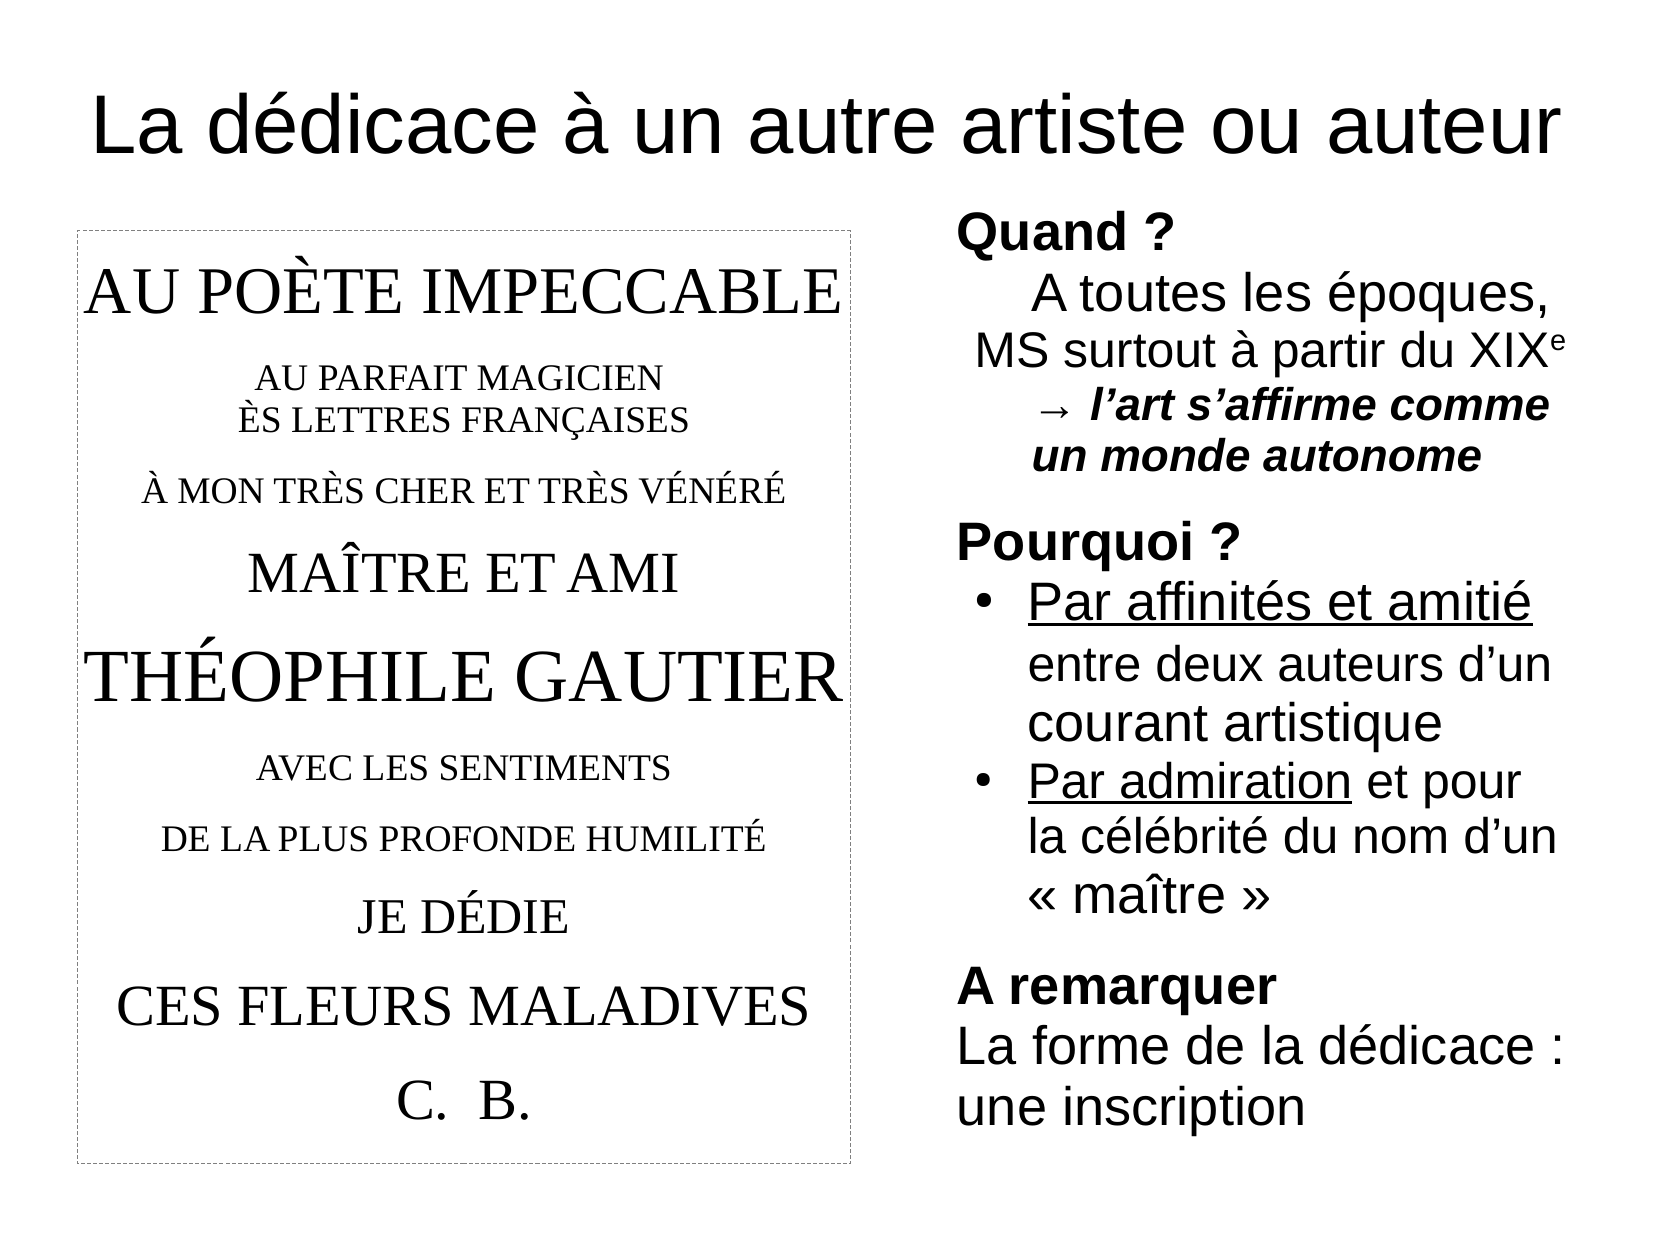

# La dédicace à un autre artiste ou auteur
Quand ?
A toutes les époques,
MS surtout à partir du XIXe
→ l’art s’affirme comme un monde autonome
Pourquoi ?
Par affinités et amitié entre deux auteurs d’un courant artistique
Par admiration et pour la célébrité du nom d’un « maître »
A remarquer
La forme de la dédicace : une inscription
AU POÈTE IMPECCABLE
AU PARFAIT MAGICIEN
ÈS LETTRES FRANÇAISES
À MON TRÈS CHER ET TRÈS VÉNÉRÉ
MAÎTRE ET AMI
THÉOPHILE GAUTIER
AVEC LES SENTIMENTS
DE LA PLUS PROFONDE HUMILITÉ
JE DÉDIE
CES FLEURS MALADIVES
C.  B.